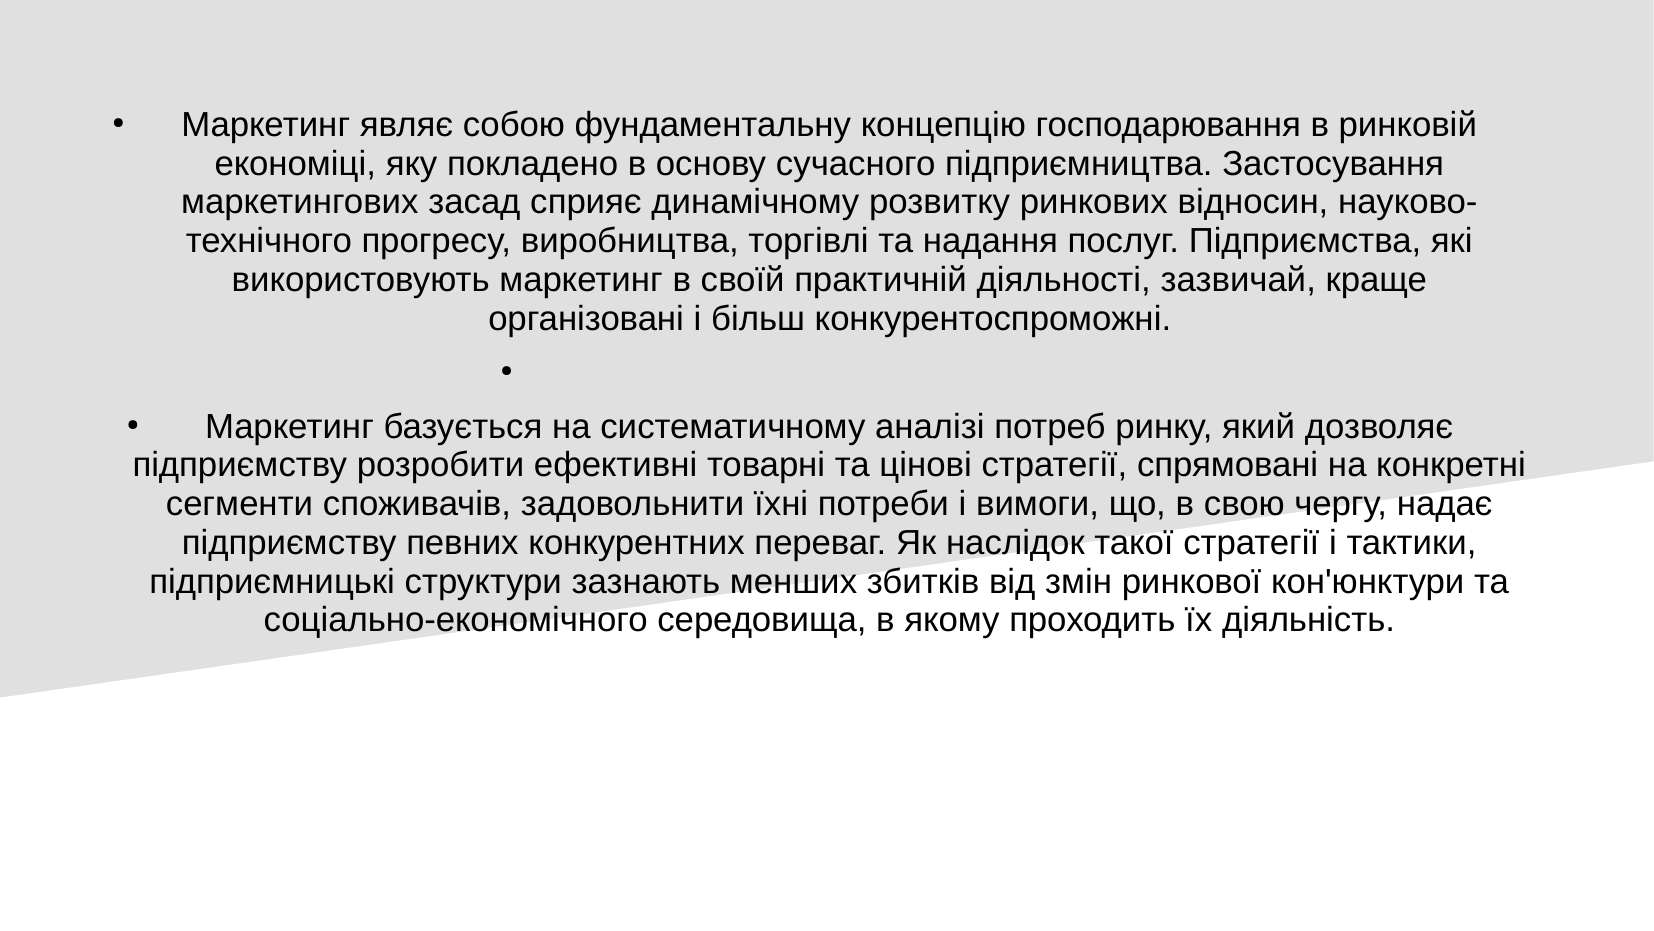

# Маркетинг являє собою фундаментальну концепцію господарювання в ринковій економіці, яку покладено в основу сучасного підприємництва. Застосування маркетингових засад сприяє динамічному розвитку ринкових відносин, науково-технічного прогресу, виробництва, торгівлі та надання послуг. Підприємства, які використовують маркетинг в своїй практичній діяльності, зазвичай, краще організовані і більш конкурентоспроможні.
Маркетинг базується на систематичному аналізі потреб ринку, який дозволяє підприємству розробити ефективні товарні та цінові стратегії, спрямовані на конкретні сегменти споживачів, задовольнити їхні потреби і вимоги, що, в свою чергу, надає підприємству певних конкурентних переваг. Як наслідок такої стратегії і тактики, підприємницькі структури зазнають менших збитків від змін ринкової кон'юнктури та соціально-економічного середовища, в якому проходить їх діяльність.